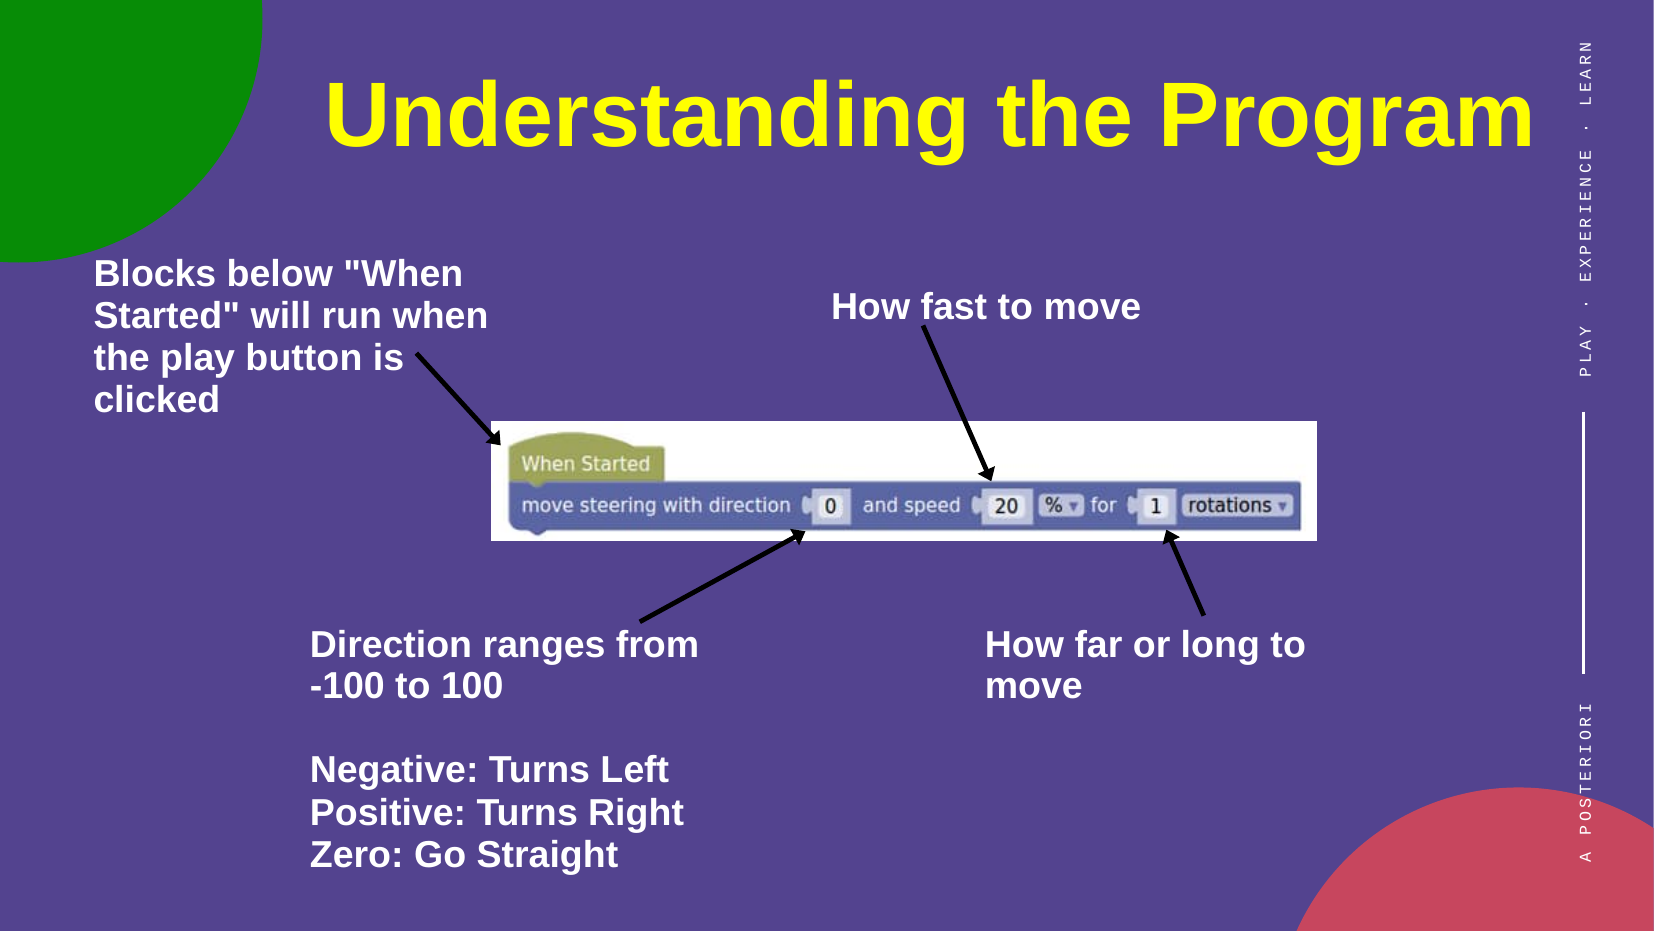

# Understanding the Program
Blocks below "When Started" will run when the play button is clicked
How fast to move
Direction ranges from
-100 to 100
Negative: Turns Left
Positive: Turns Right
Zero: Go Straight
How far or long to move